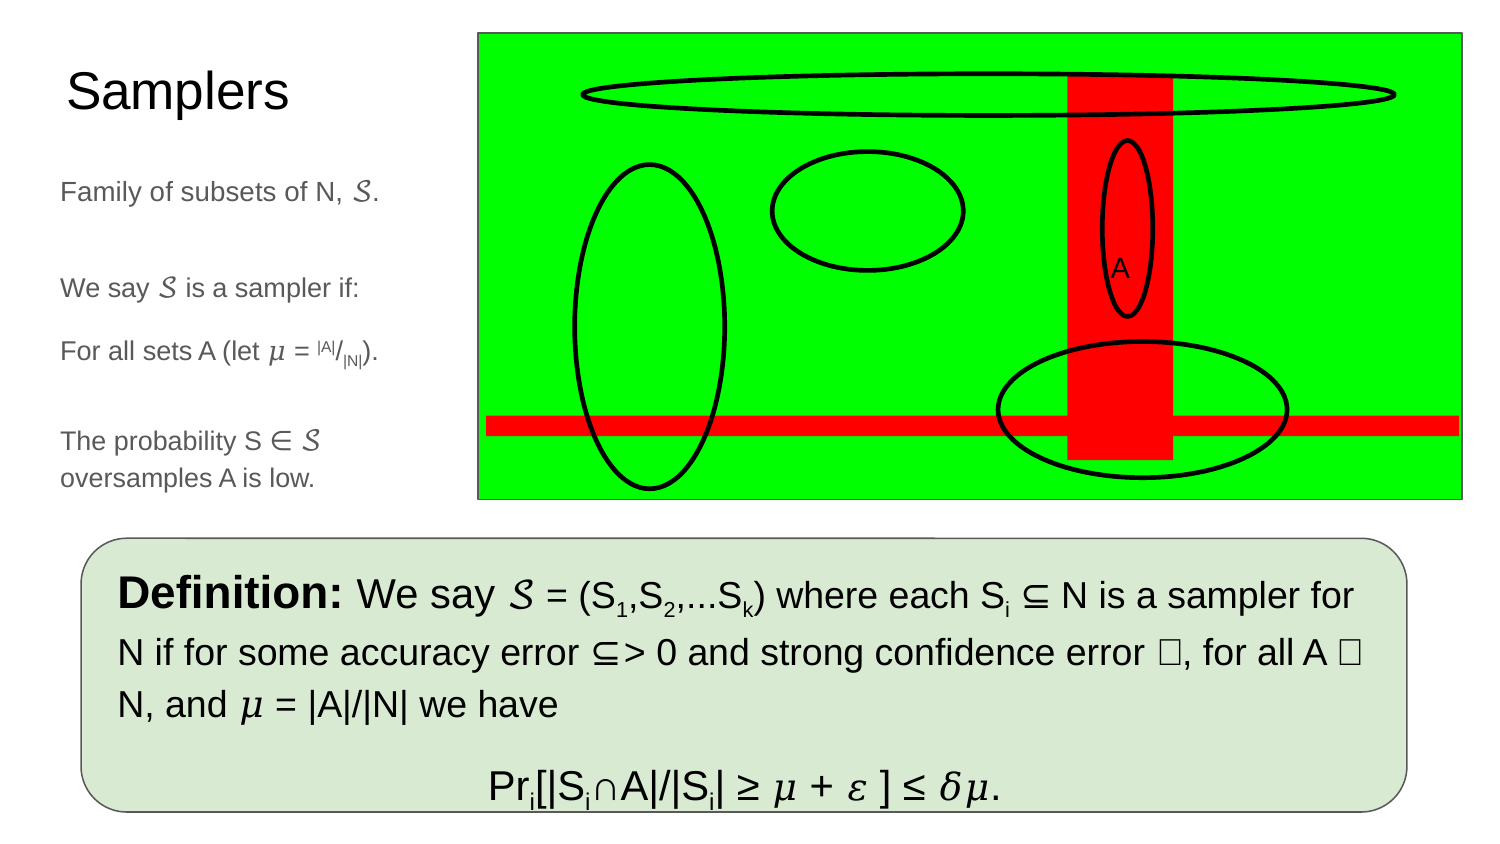

# Samplers
A
Family of subsets of N, 𝒮.
We say 𝒮 is a sampler if:
For all sets A (let 𝜇 = |A|/|N|).
The probability S ∈ 𝒮 oversamples A is low.
Definition: We say 𝒮 = (S1,S2,...Sk) where each Si ⊆ N is a sampler for N if for some accuracy error 𝜀 > 0 and strong confidence error 𝛿, for all A ⊆ N, and 𝜇 = |A|/|N| we have
Pri[|Si∩A|/|Si| ≥ 𝜇 + 𝜀 ] ≤ 𝛿𝜇.